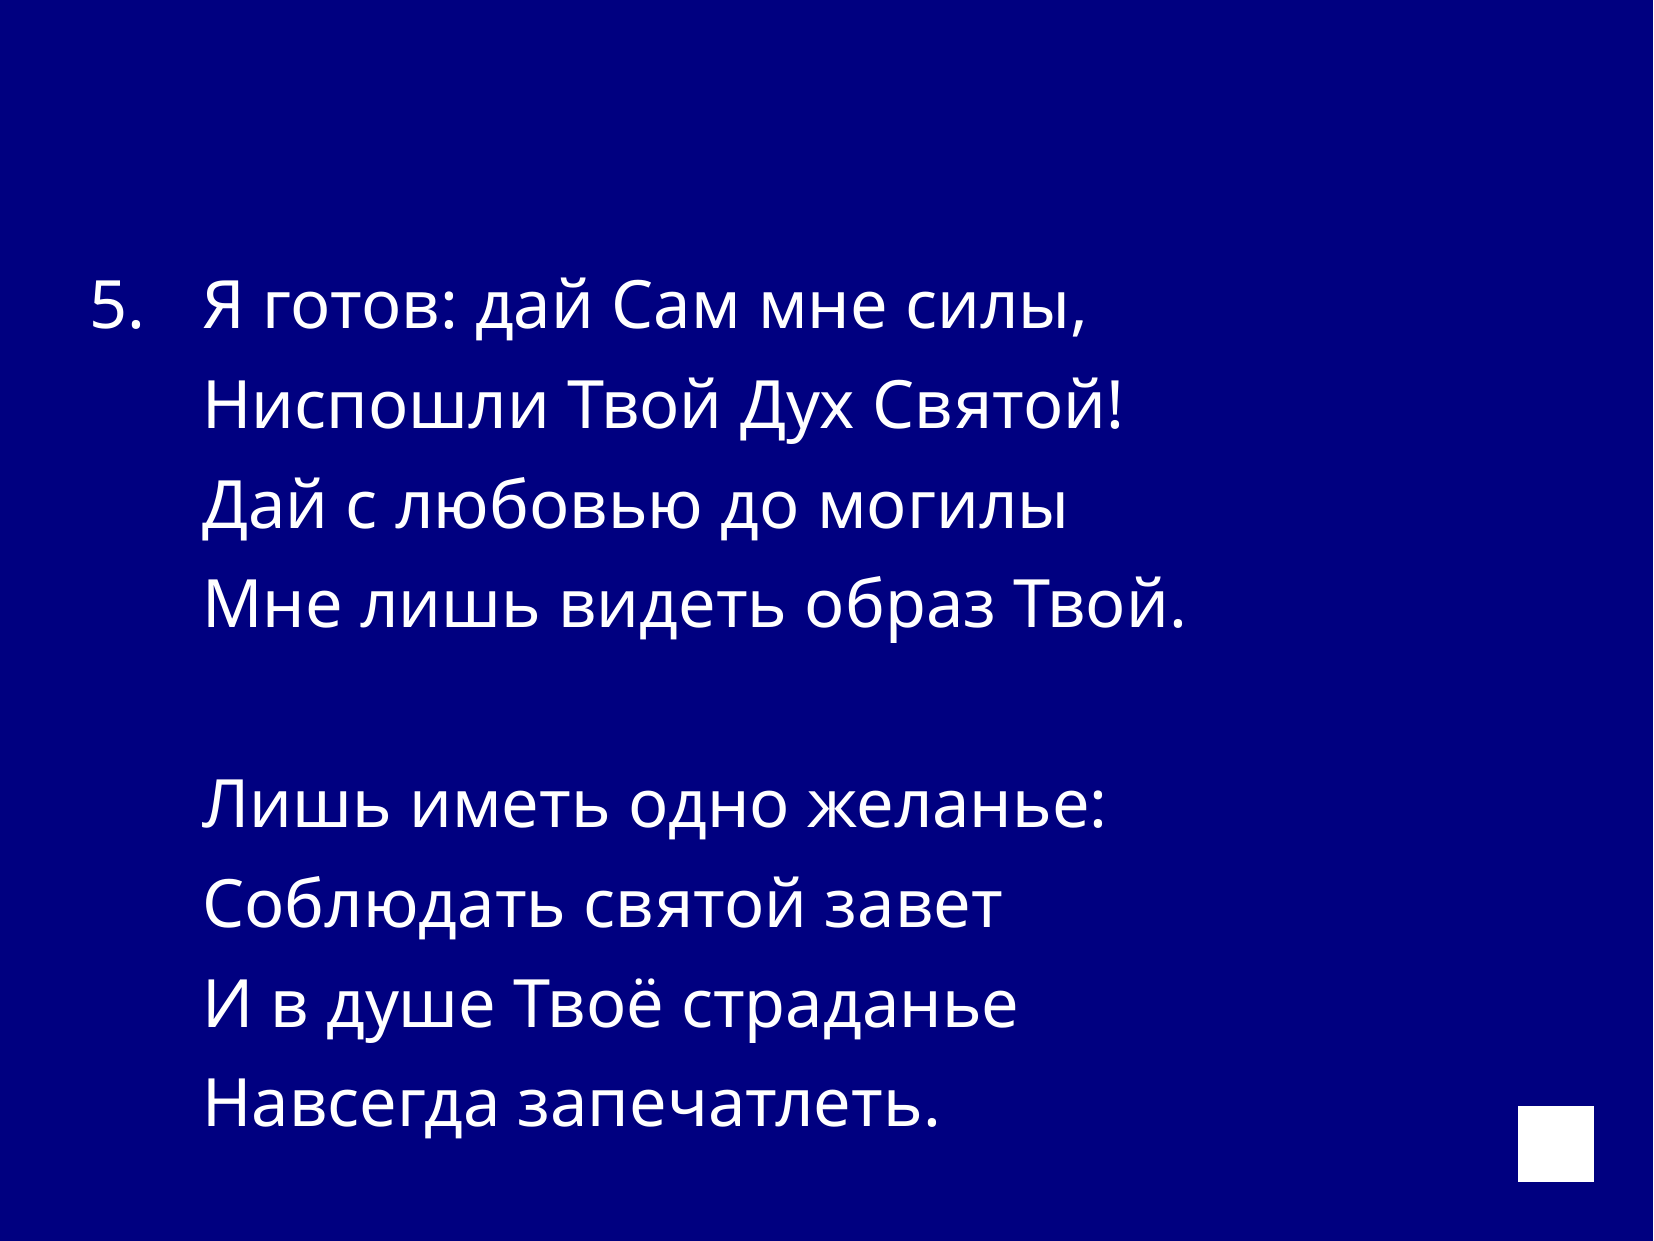

5.	Я готов: дай Сам мне силы,
	Ниспошли Твой Дух Святой!
	Дай с любовью до могилы
	Мне лишь видеть образ Твой.
	Лишь иметь одно желанье:
	Соблюдать святой завет
	И в душе Твоё страданье
	Навсегда запечатлеть.